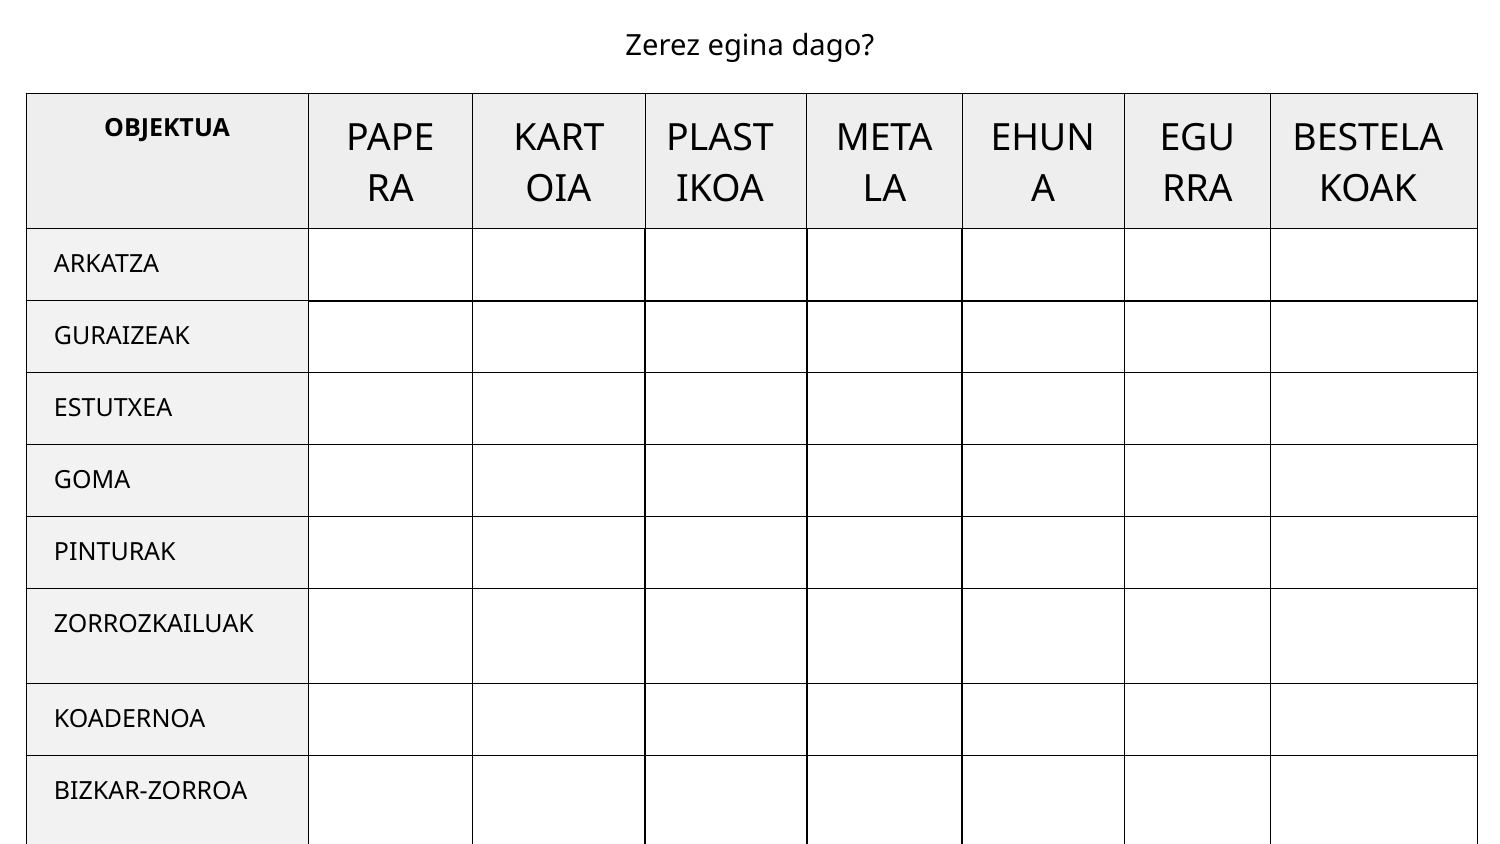

Zerez egina dago?
| OBJEKTUA | PAPERA | KARTOIA | PLASTIKOA | METALA | EHUNA | EGURRA | BESTELAKOAK |
| --- | --- | --- | --- | --- | --- | --- | --- |
| ARKATZA | | | | | | | |
| GURAIZEAK | | | | | | | |
| ESTUTXEA | | | | | | | |
| GOMA | | | | | | | |
| PINTURAK | | | | | | | |
| ZORROZKAILUAK | | | | | | | |
| KOADERNOA | | | | | | | |
| BIZKAR-ZORROA | | | | | | | |